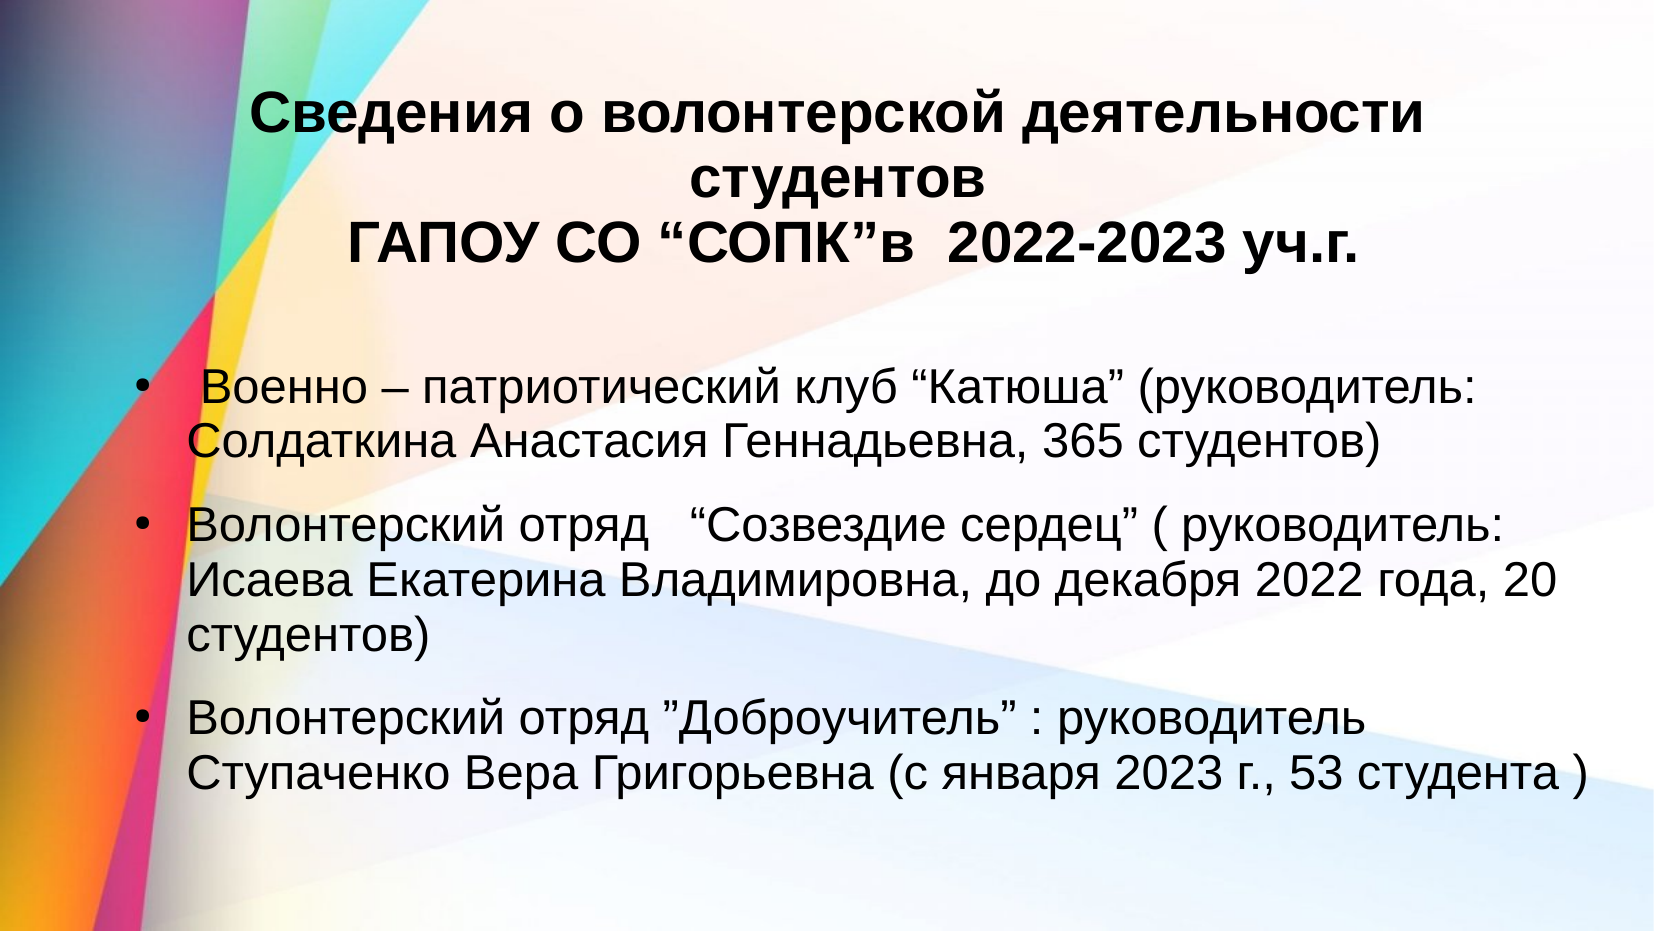

# Сведения о волонтерской деятельности студентов ГАПОУ СО “СОПК”в 2022-2023 уч.г.
 Военно – патриотический клуб “Катюша” (руководитель: Солдаткина Анастасия Геннадьевна, 365 студентов)
Волонтерский отряд “Созвездие сердец” ( руководитель: Исаева Екатерина Владимировна, до декабря 2022 года, 20 студентов)
Волонтерский отряд ”Доброучитель” : руководитель Ступаченко Вера Григорьевна (с января 2023 г., 53 студента )